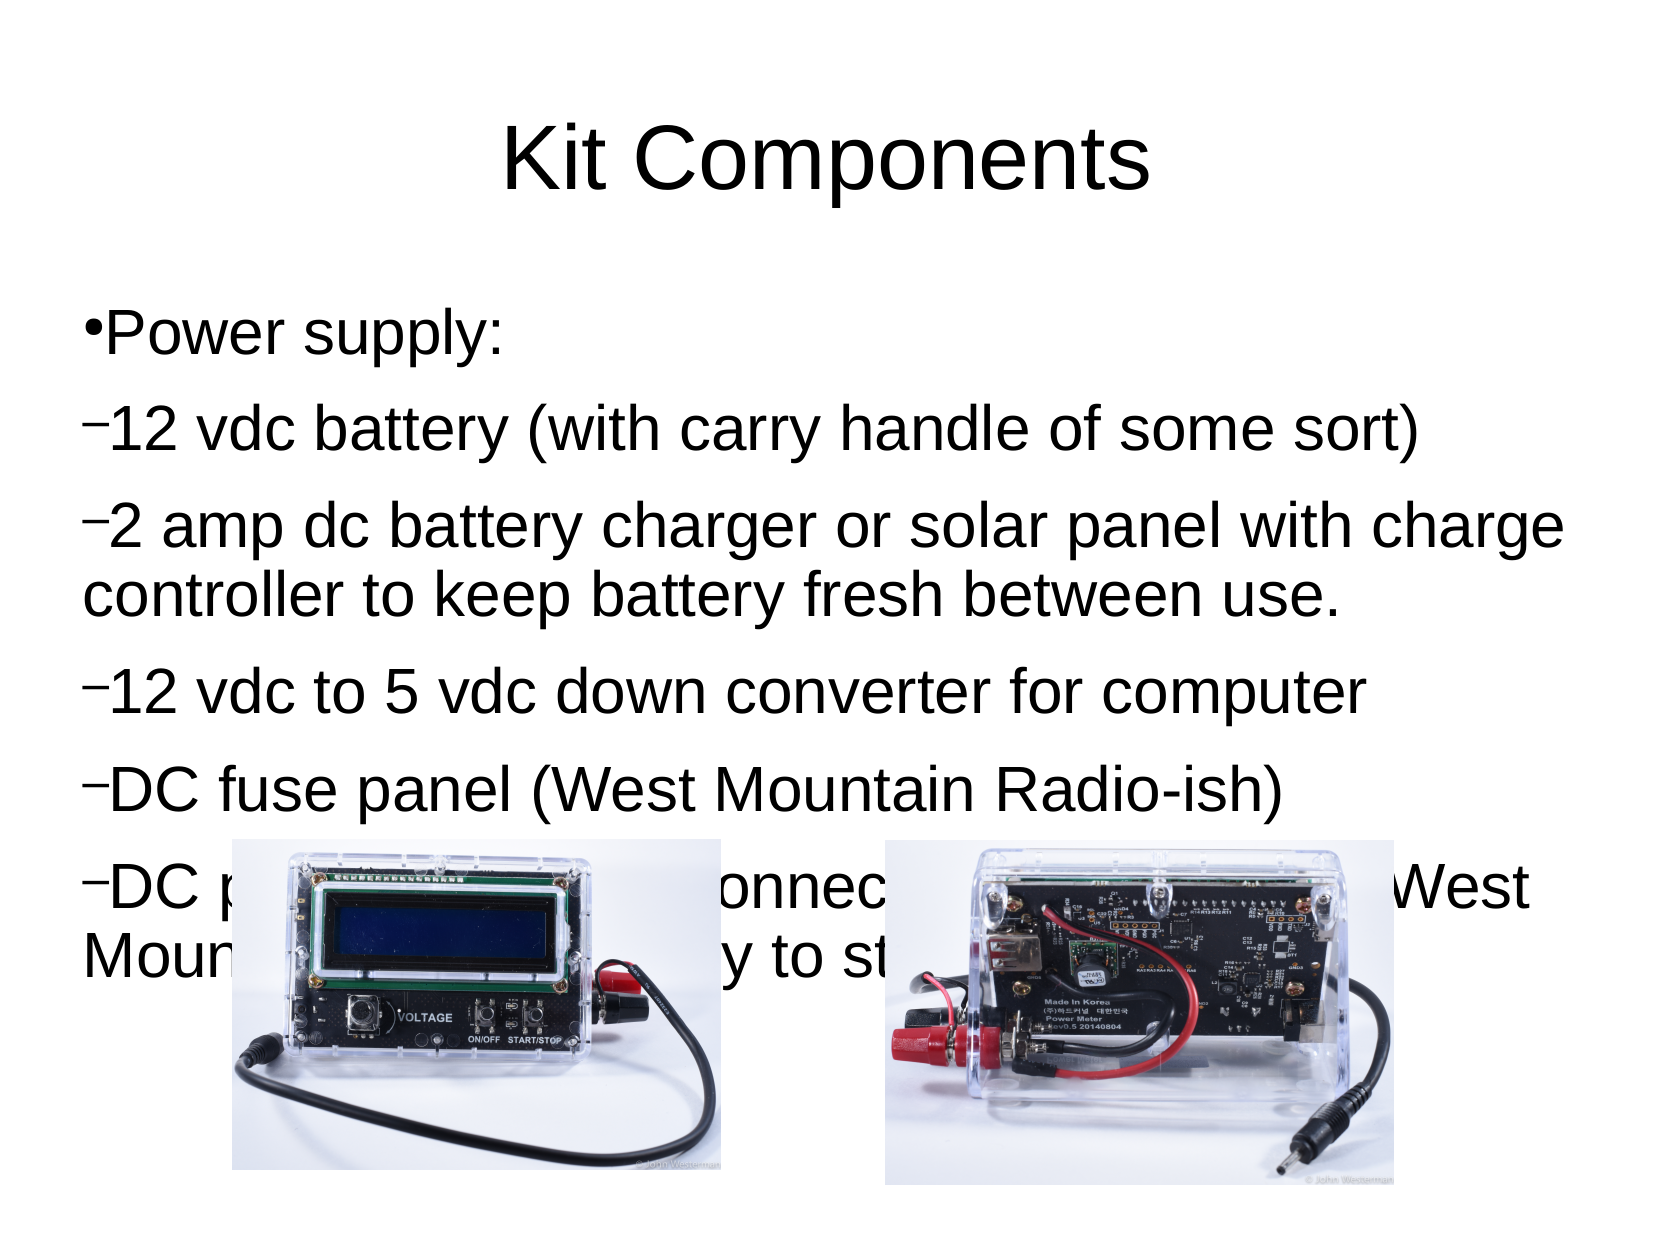

# Kit Components
Power supply:
12 vdc battery (with carry handle of some sort)
2 amp dc battery charger or solar panel with charge controller to keep battery fresh between use.
12 vdc to 5 vdc down converter for computer
DC fuse panel (West Mountain Radio-ish)
DC power cables to connect things together (West Mountain makes it easy to stay mobile)